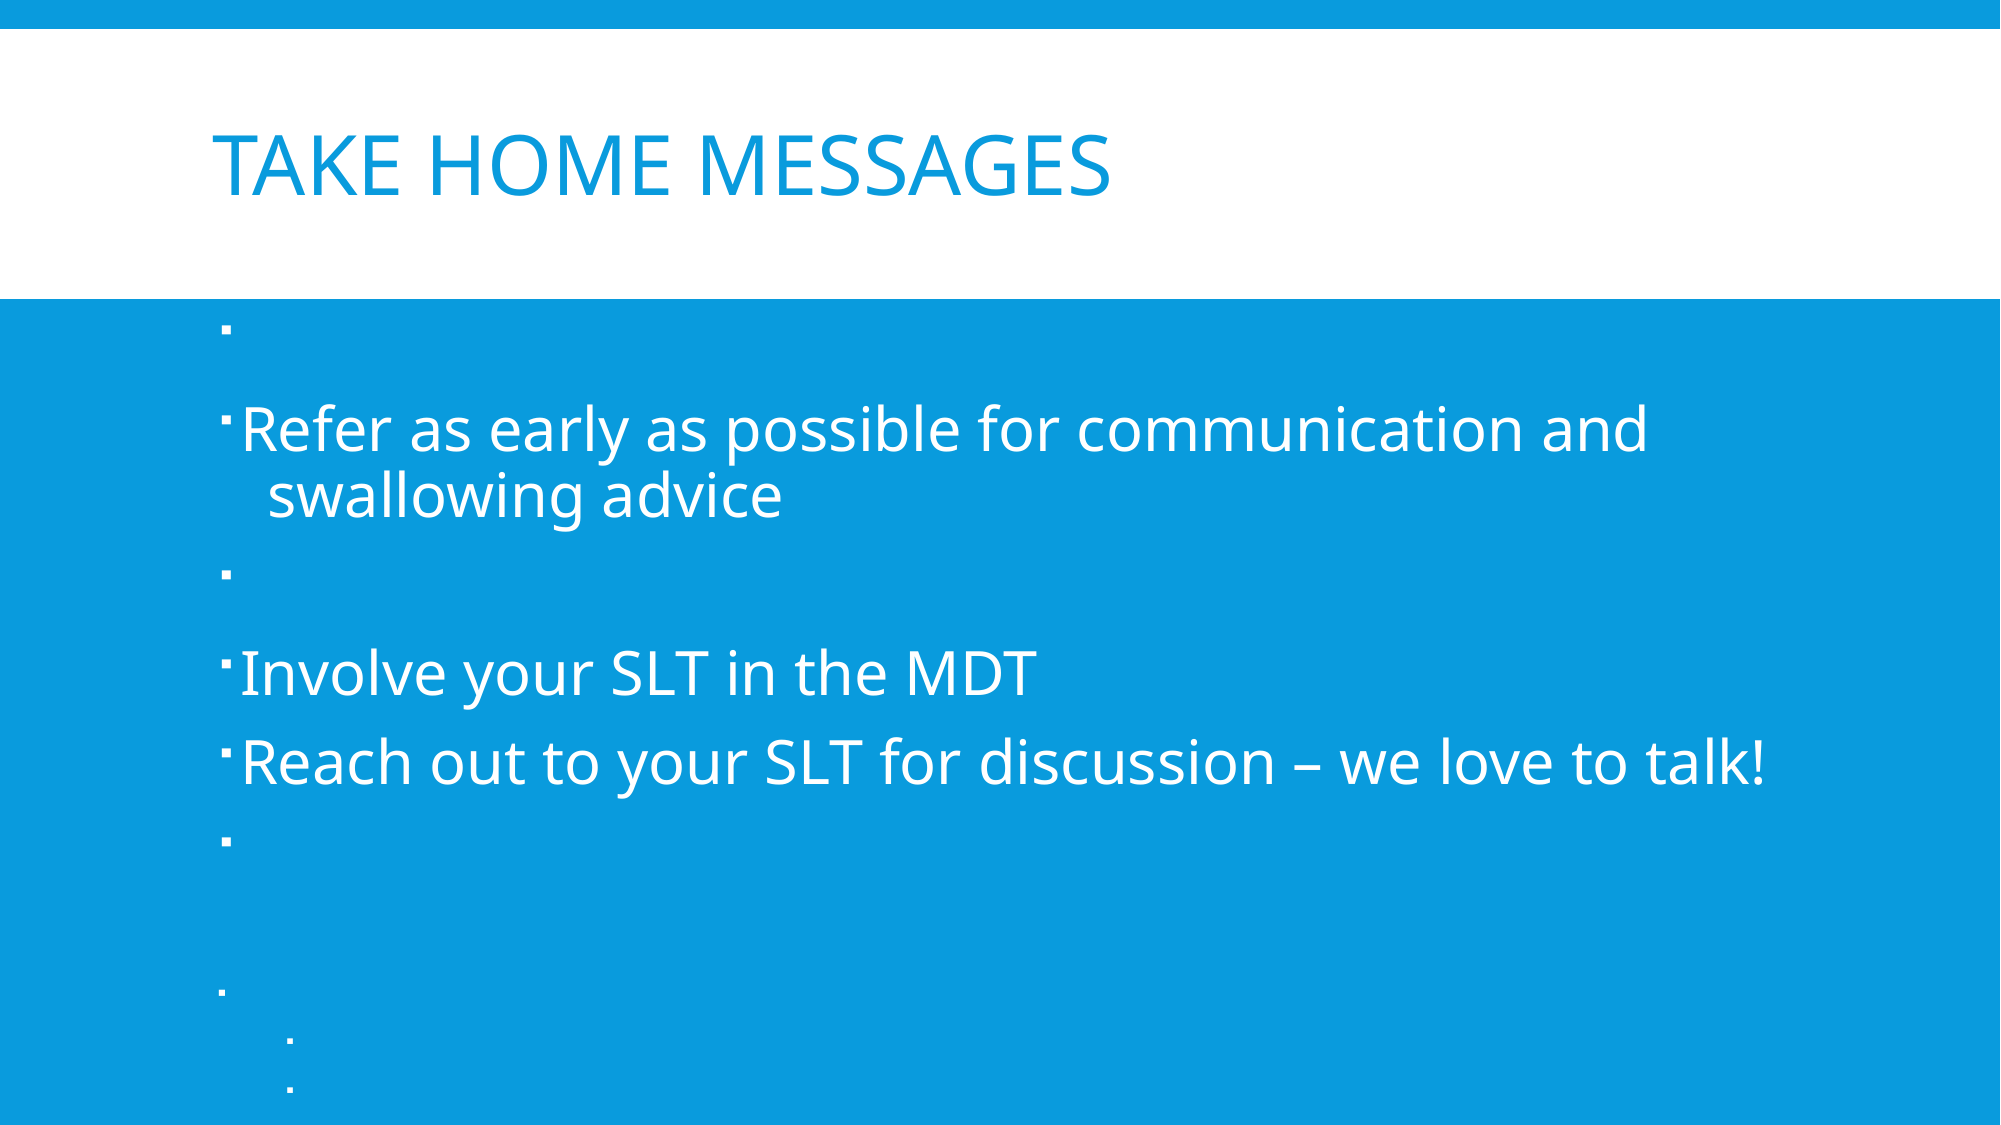

# Take home messages
Refer as early as possible for communication and swallowing advice
Involve your SLT in the MDT
Reach out to your SLT for discussion – we love to talk!